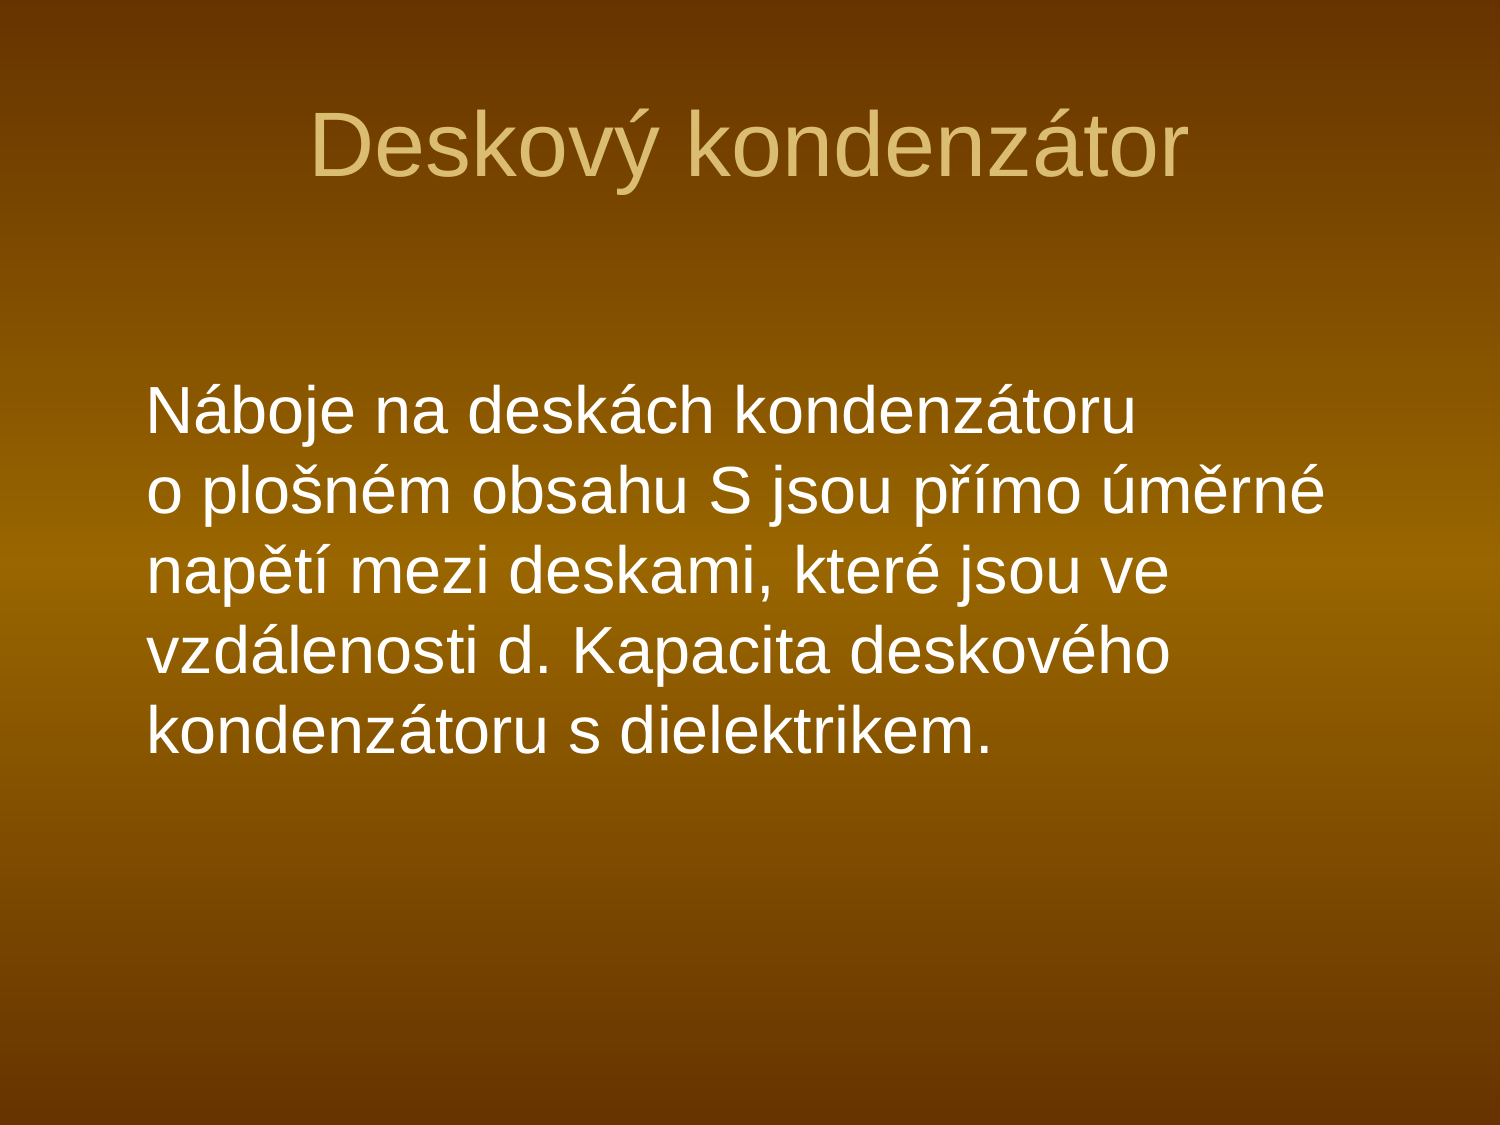

# Deskový kondenzátor
 Náboje na deskách kondenzátoru
o plošném obsahu S jsou přímo úměrné napětí mezi deskami, které jsou ve vzdálenosti d. Kapacita deskového kondenzátoru s dielektrikem.